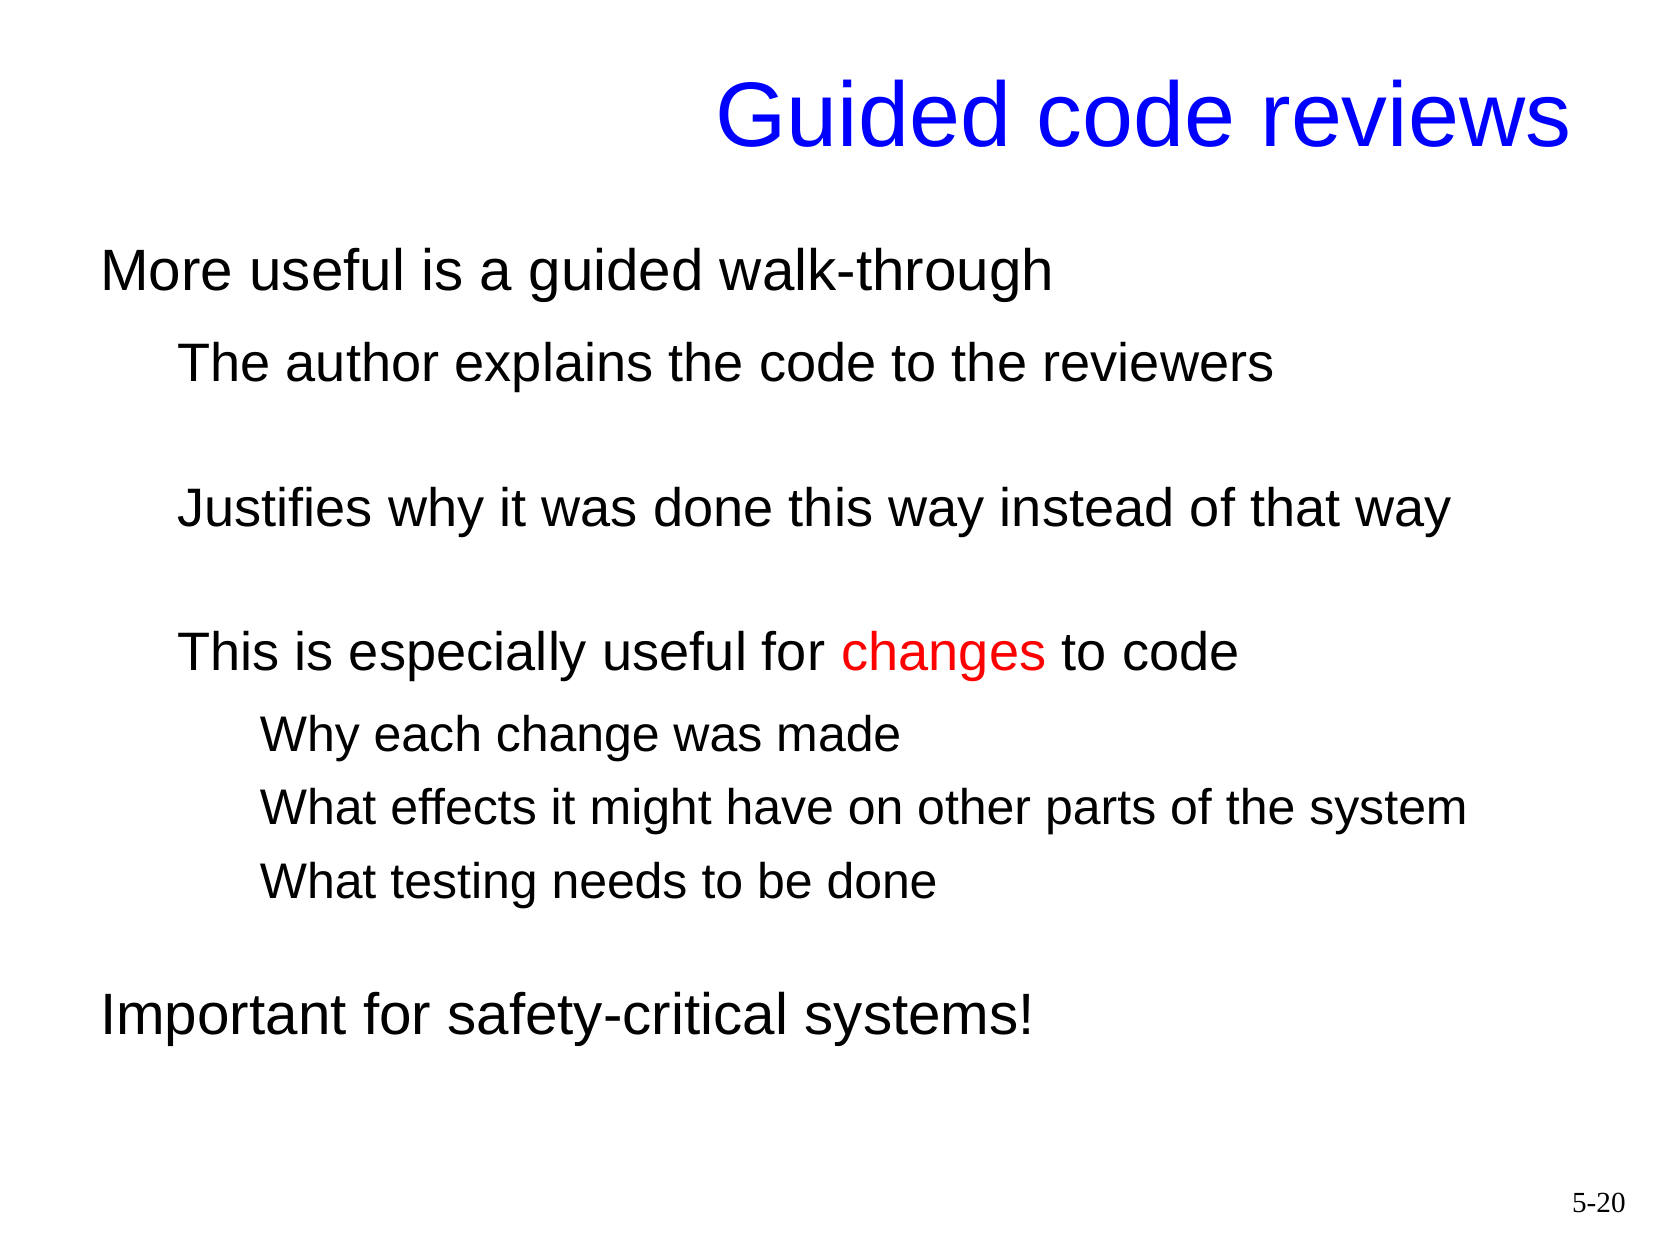

# Guided code reviews
More useful is a guided walk-through
The author explains the code to the reviewers
Justifies why it was done this way instead of that way
This is especially useful for changes to code
Why each change was made
What effects it might have on other parts of the system
What testing needs to be done
Important for safety-critical systems!